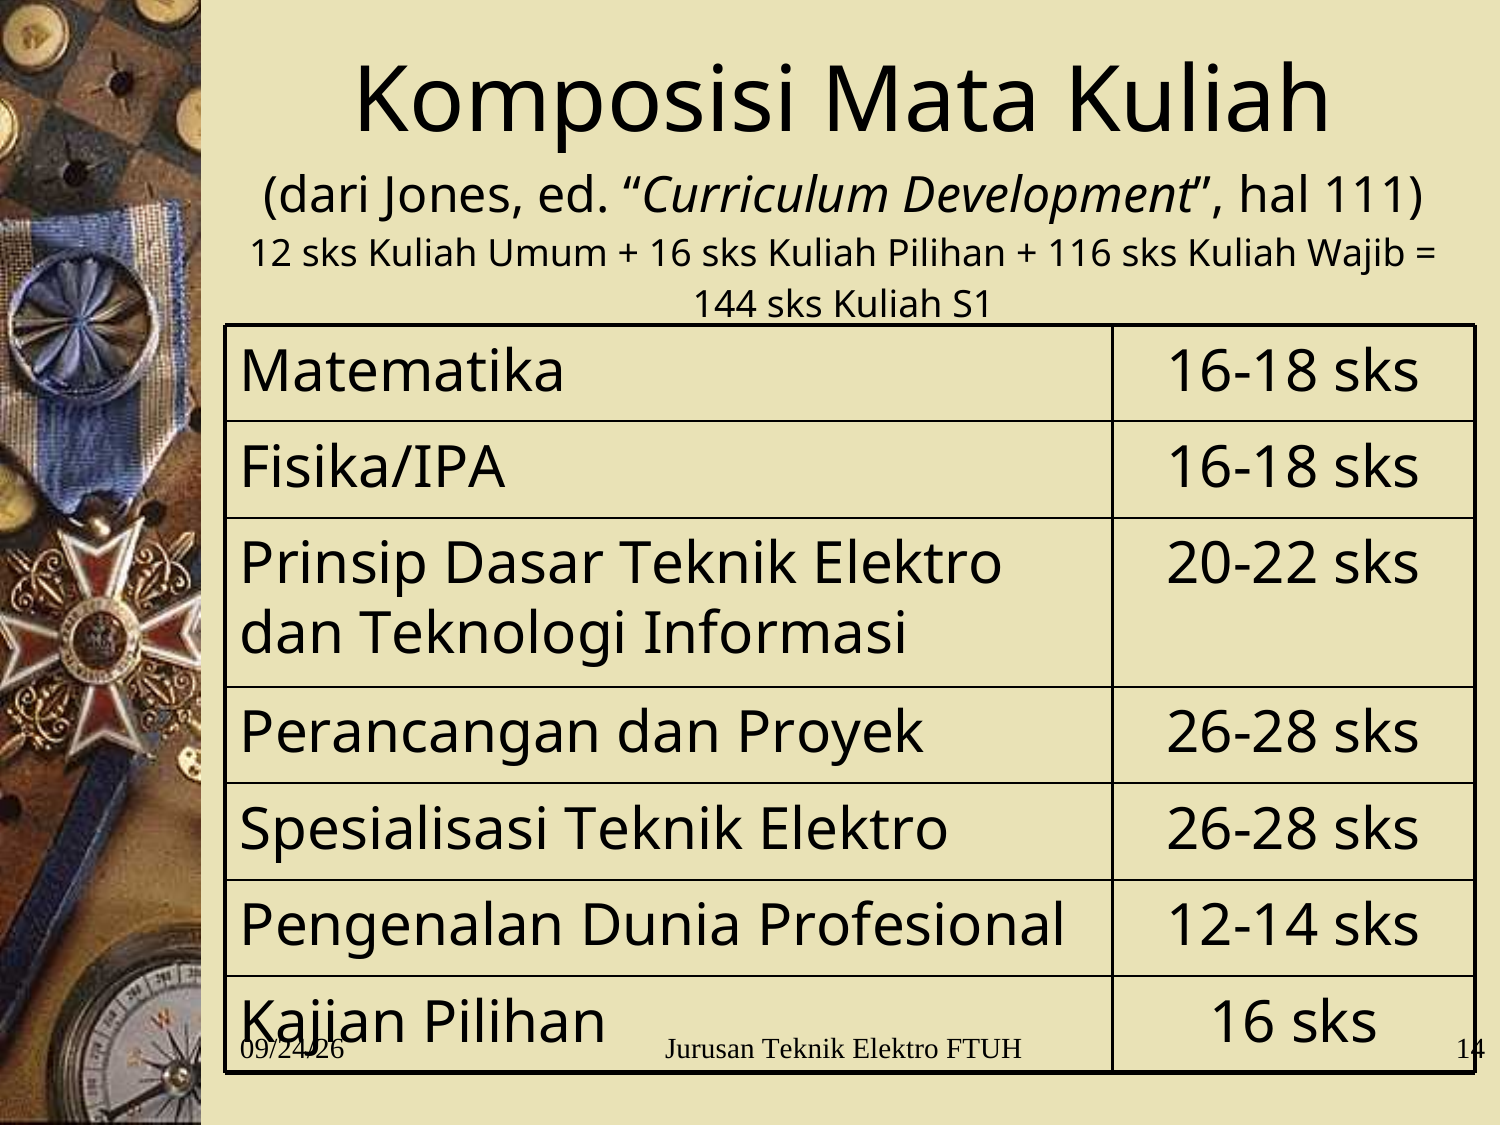

# Komposisi Mata Kuliah (dari Jones, ed. “Curriculum Development”, hal 111) 12 sks Kuliah Umum + 16 sks Kuliah Pilihan + 116 sks Kuliah Wajib = 144 sks Kuliah S1
Matematika
16-18 sks
Fisika/IPA
16-18 sks
Prinsip Dasar Teknik Elektro dan Teknologi Informasi
20-22 sks
Perancangan dan Proyek
26-28 sks
Spesialisasi Teknik Elektro
26-28 sks
Pengenalan Dunia Profesional
12-14 sks
Kajian Pilihan
16 sks
Jurusan Teknik Elektro FTUH
14